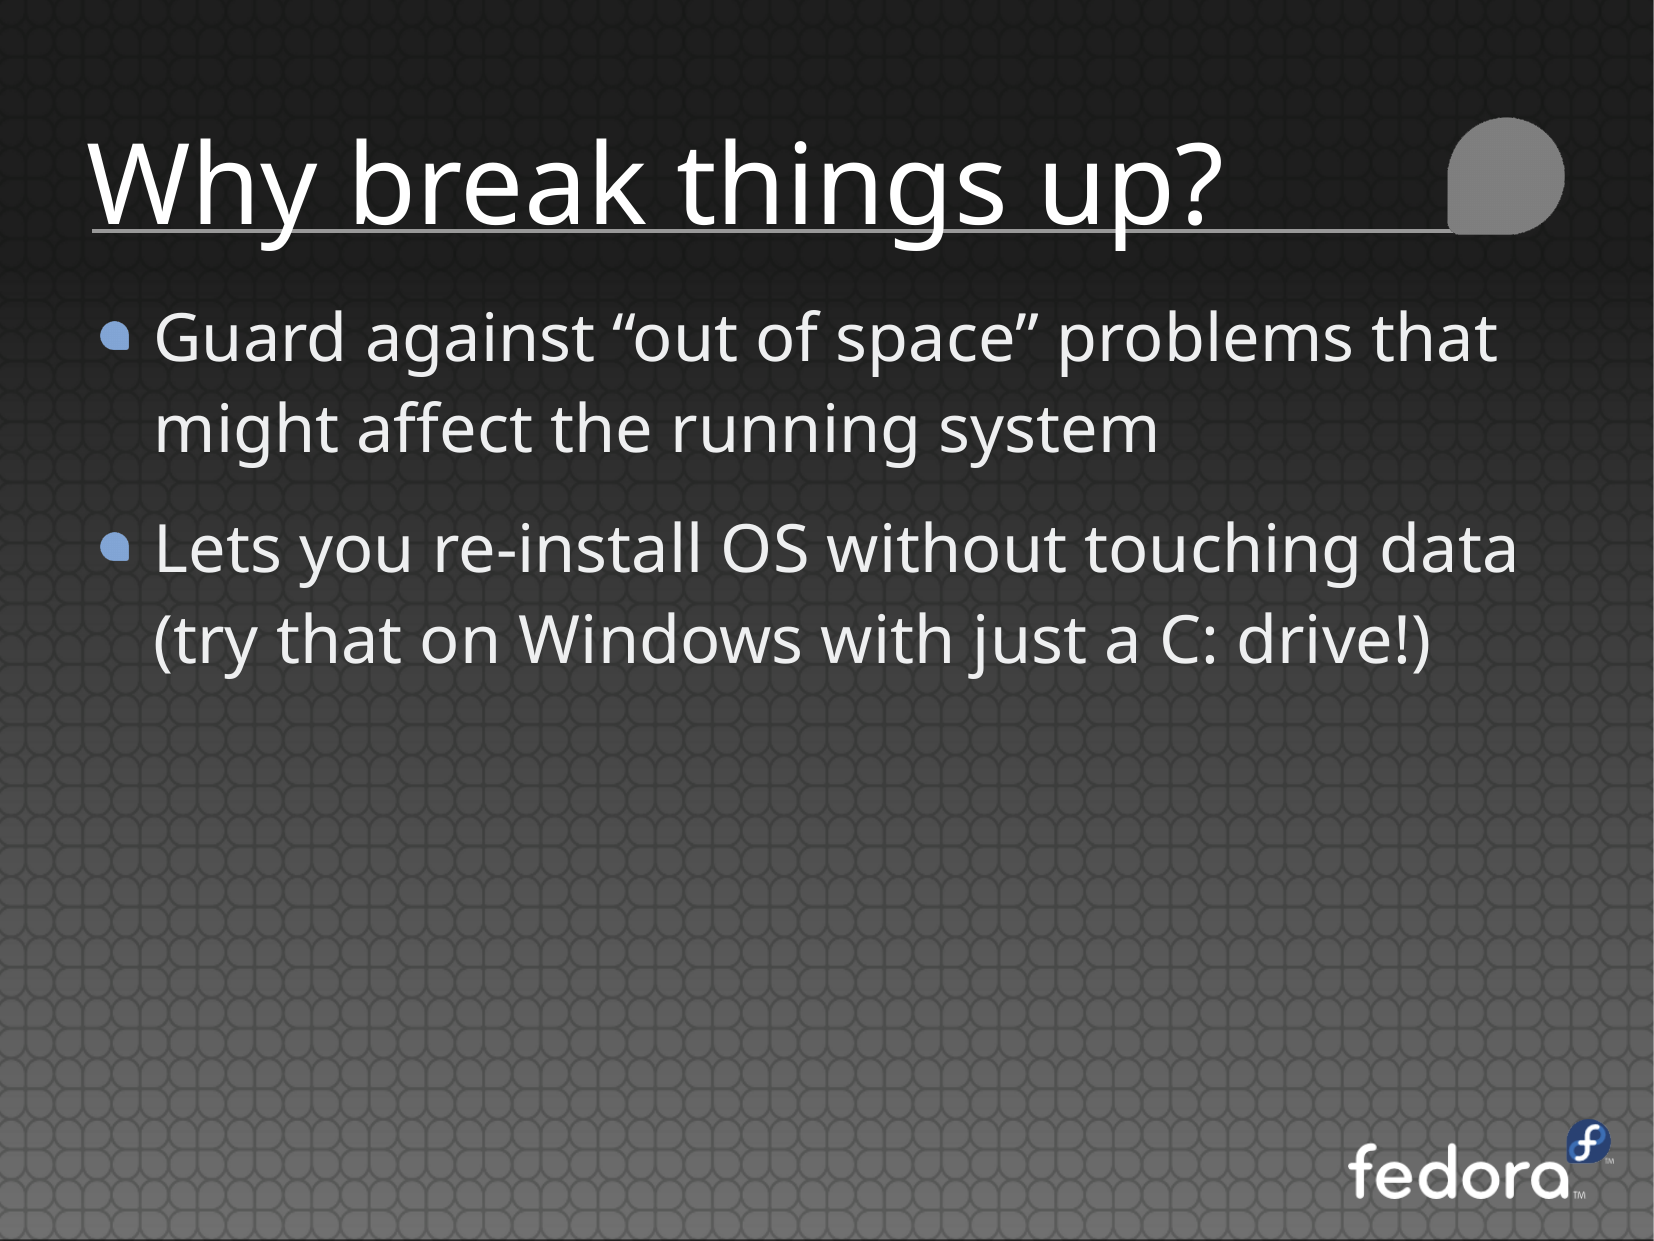

# Why break things up?
Guard against “out of space” problems that might affect the running system
Lets you re-install OS without touching data (try that on Windows with just a C: drive!)